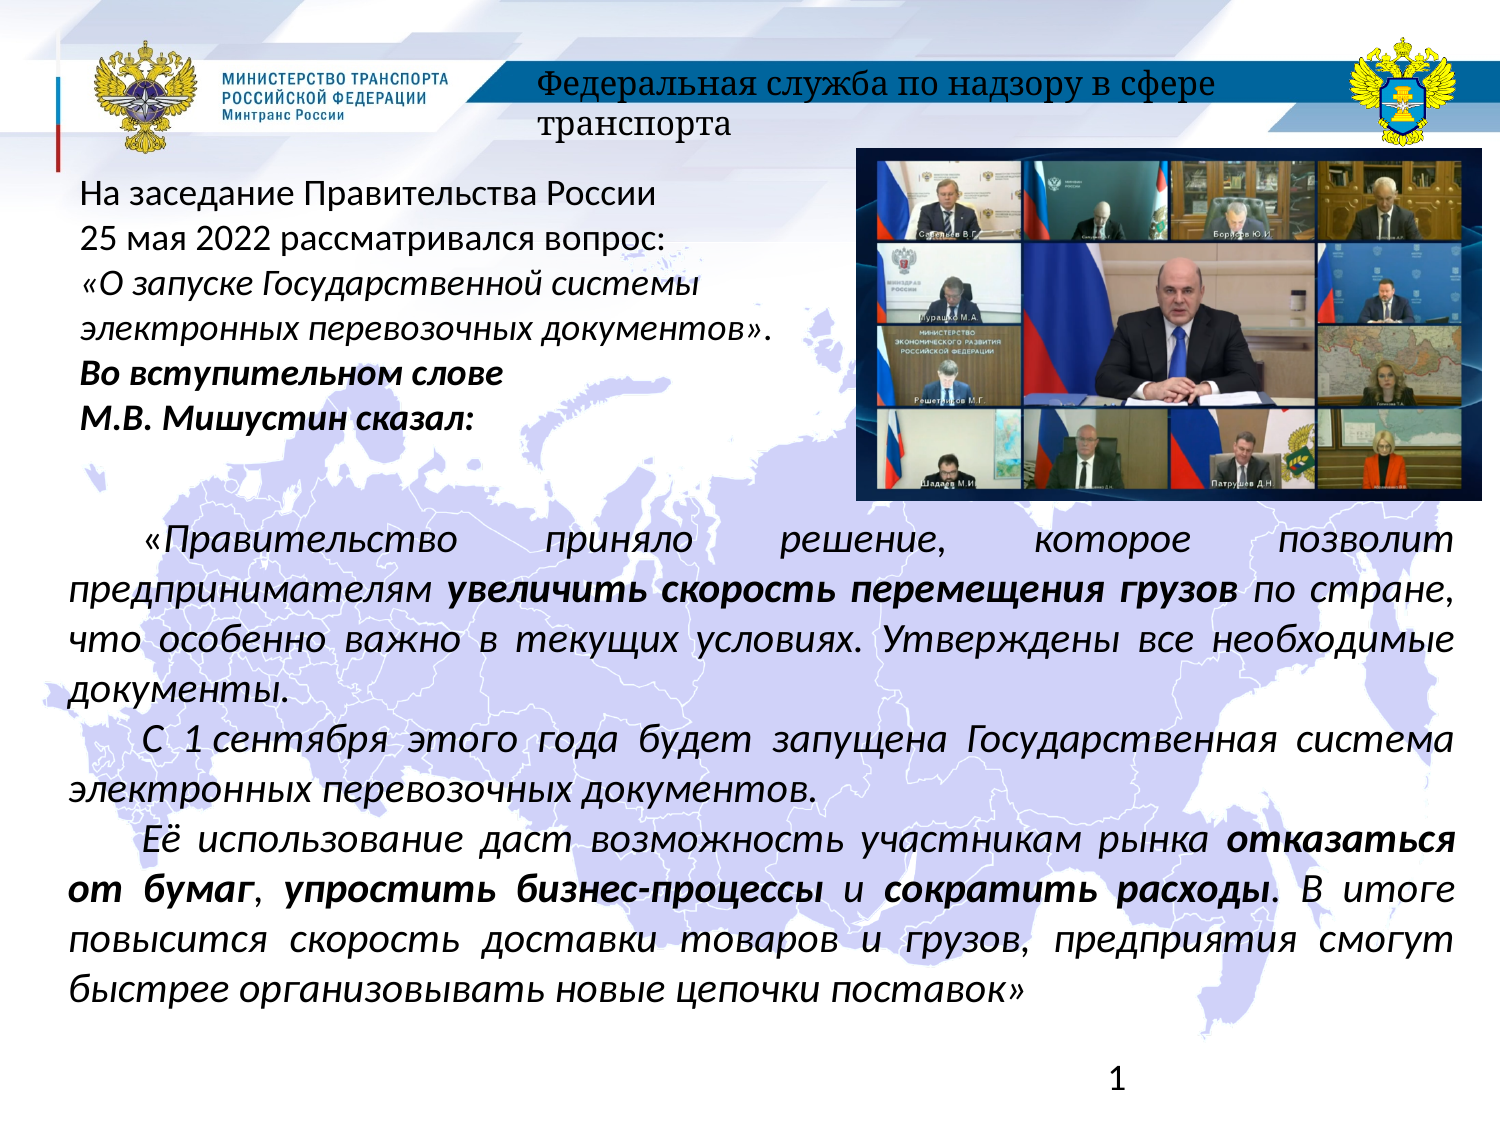

Федеральная служба по надзору в сфере транспорта
На заседание Правительства России
25 мая 2022 рассматривался вопрос:
«О запуске Государственной системы электронных перевозочных документов».
Во вступительном слове
М.В. Мишустин сказал:
	«Правительство приняло решение, которое позволит предпринимателям увеличить скорость перемещения грузов по стране, что особенно важно в текущих условиях. Утверждены все необходимые документы.
	С 1 сентября этого года будет запущена Государственная система электронных перевозочных документов.
	Её использование даст возможность участникам рынка отказаться от бумаг, упростить бизнес-процессы и сократить расходы. В итоге повысится скорость доставки товаров и грузов, предприятия смогут быстрее организовывать новые цепочки поставок»